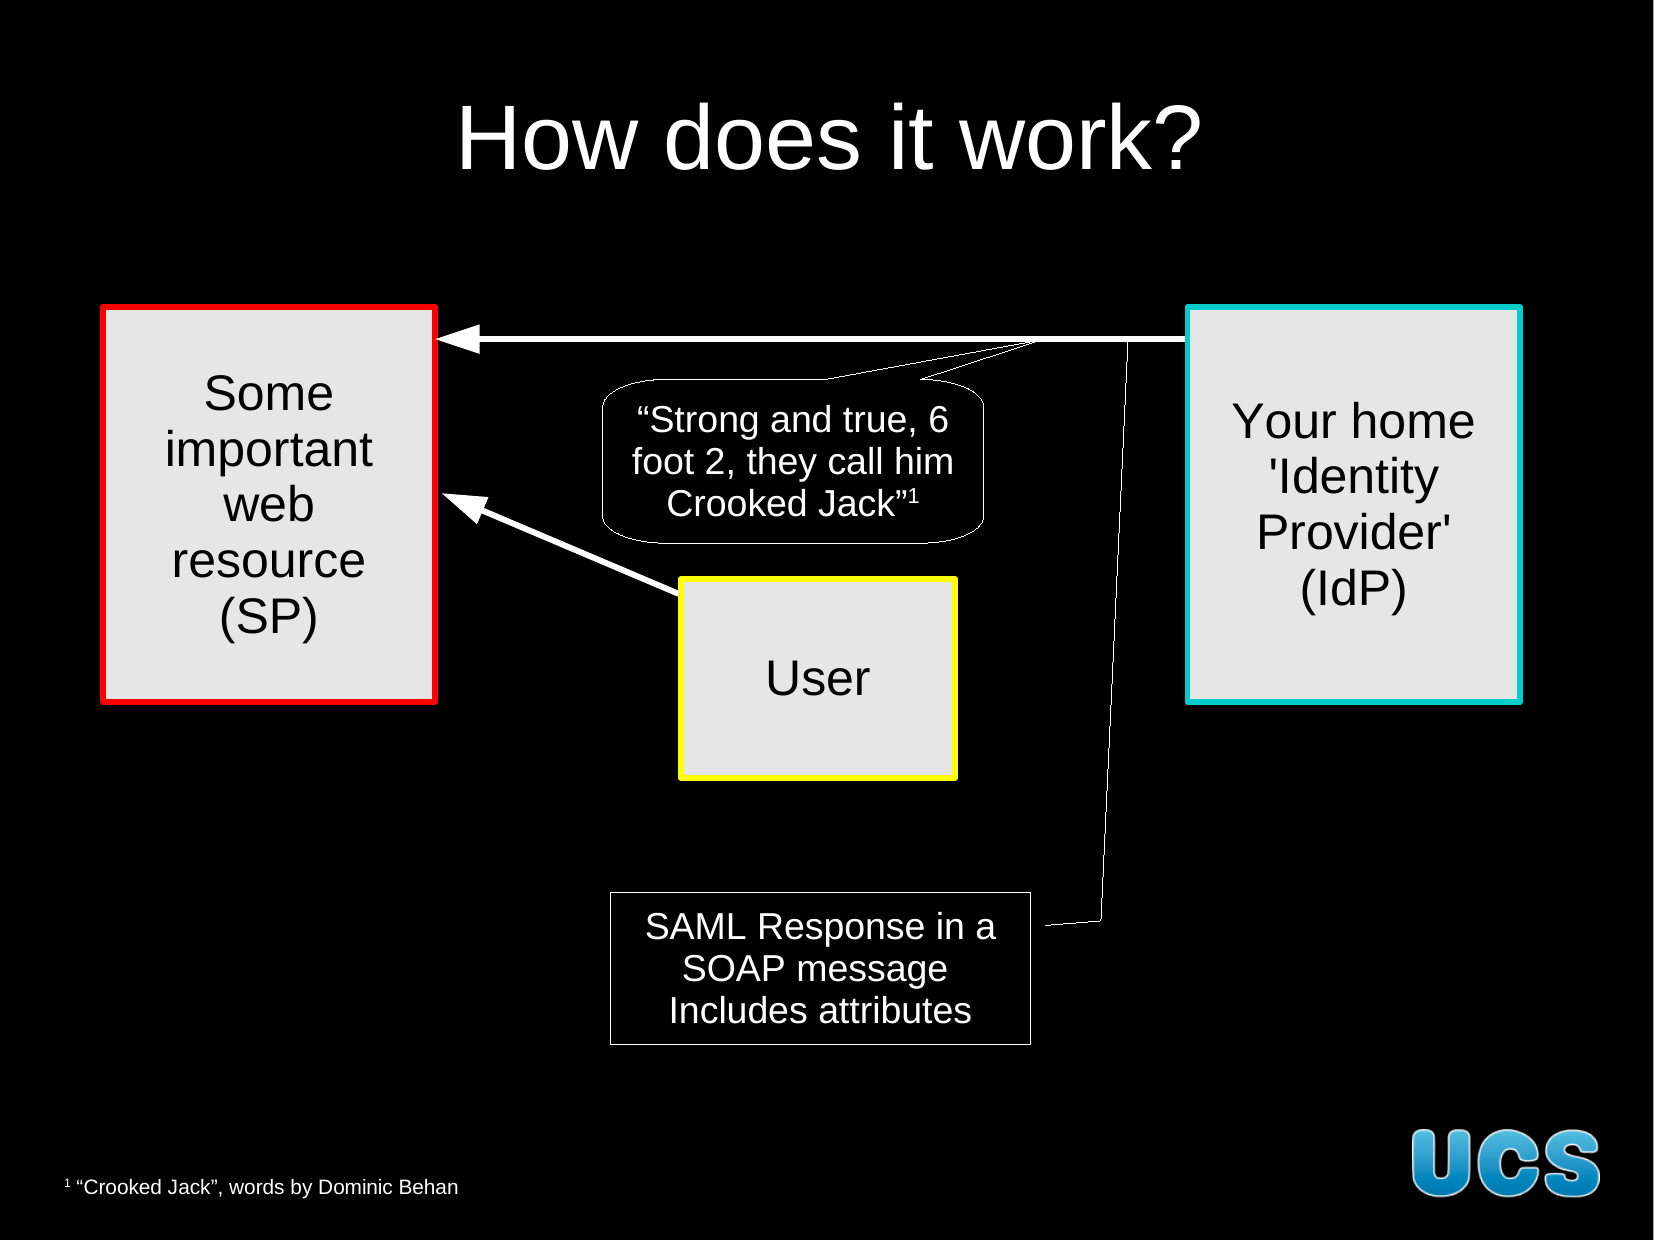

# How does it work?
Some
important
web
resource
(SP)
Your home
'Identity
Provider'
(IdP)
“Strong and true, 6 foot 2, they call him Crooked Jack”1
User
SAML Response in a SOAP message
Includes attributes
1 “Crooked Jack”, words by Dominic Behan